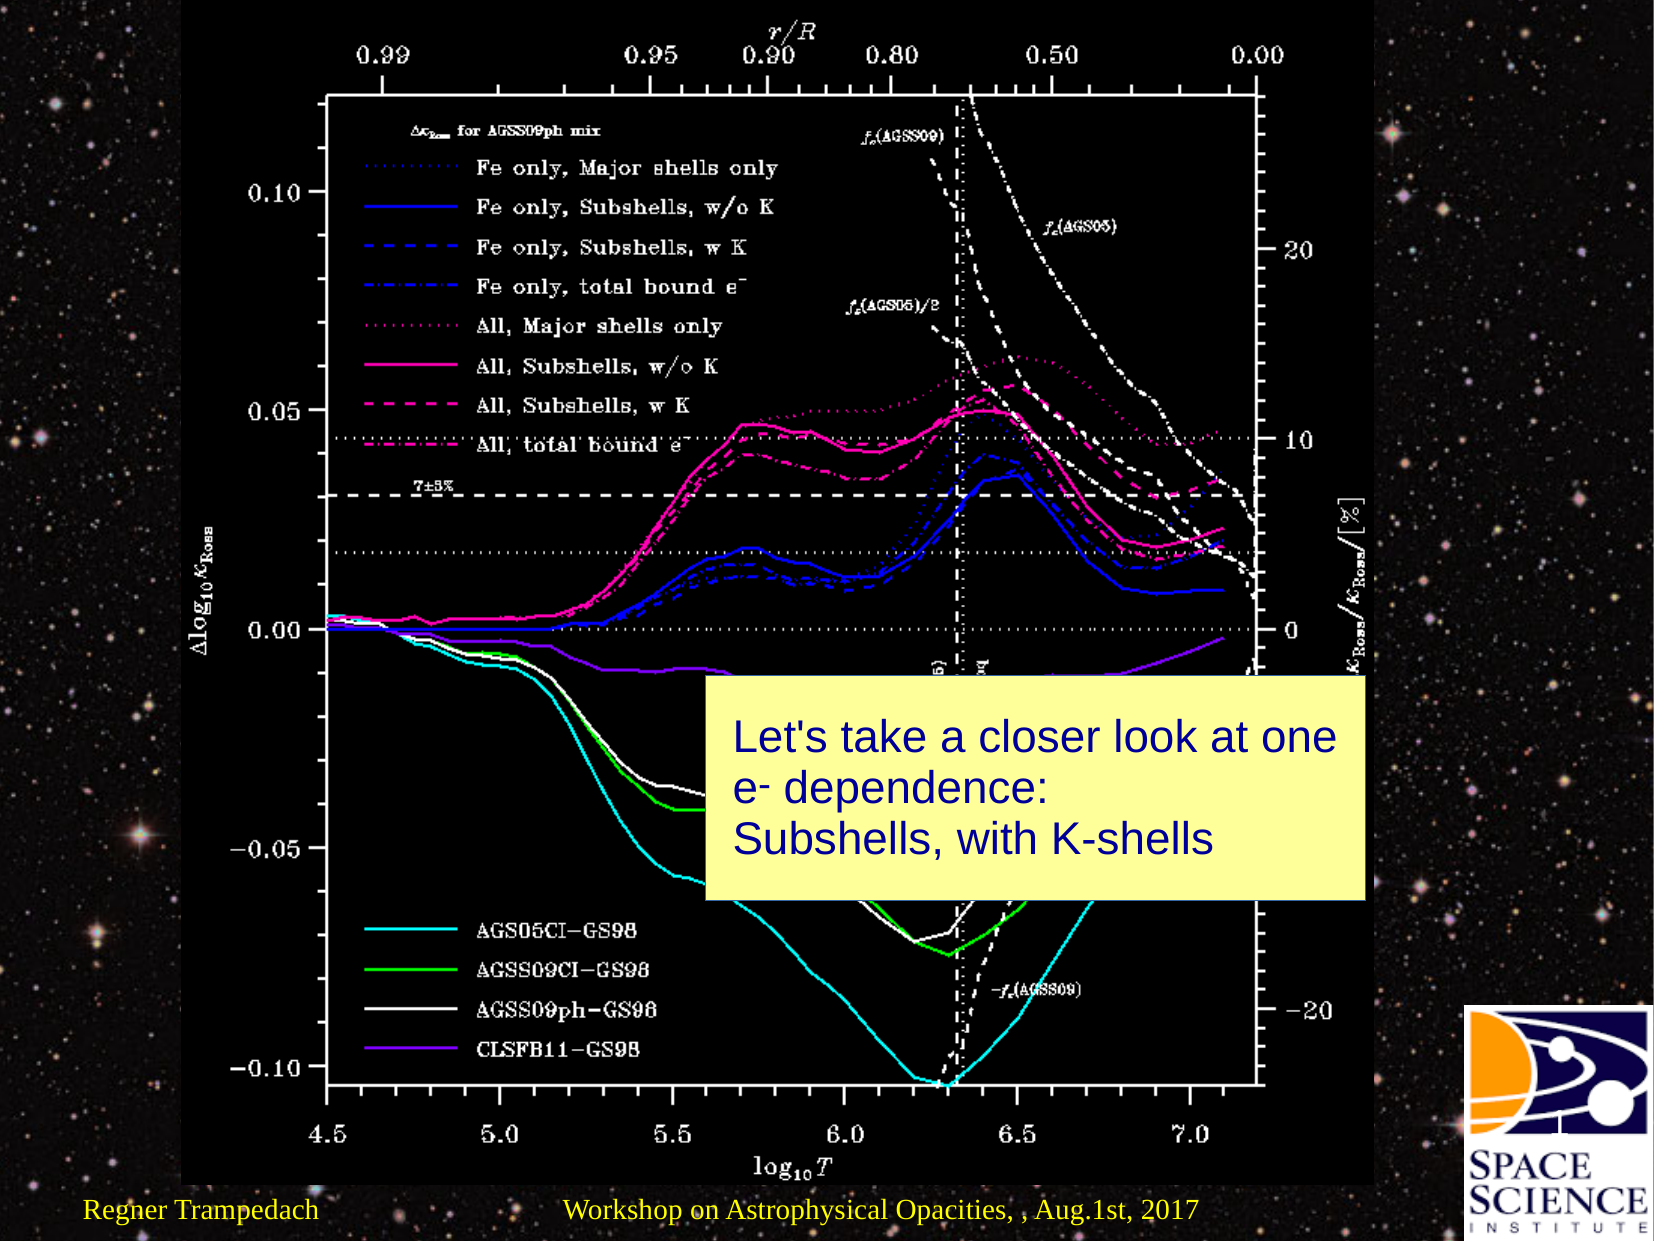

Let's take a closer look at one
 e- dependence:
 Subshells, with K-shells